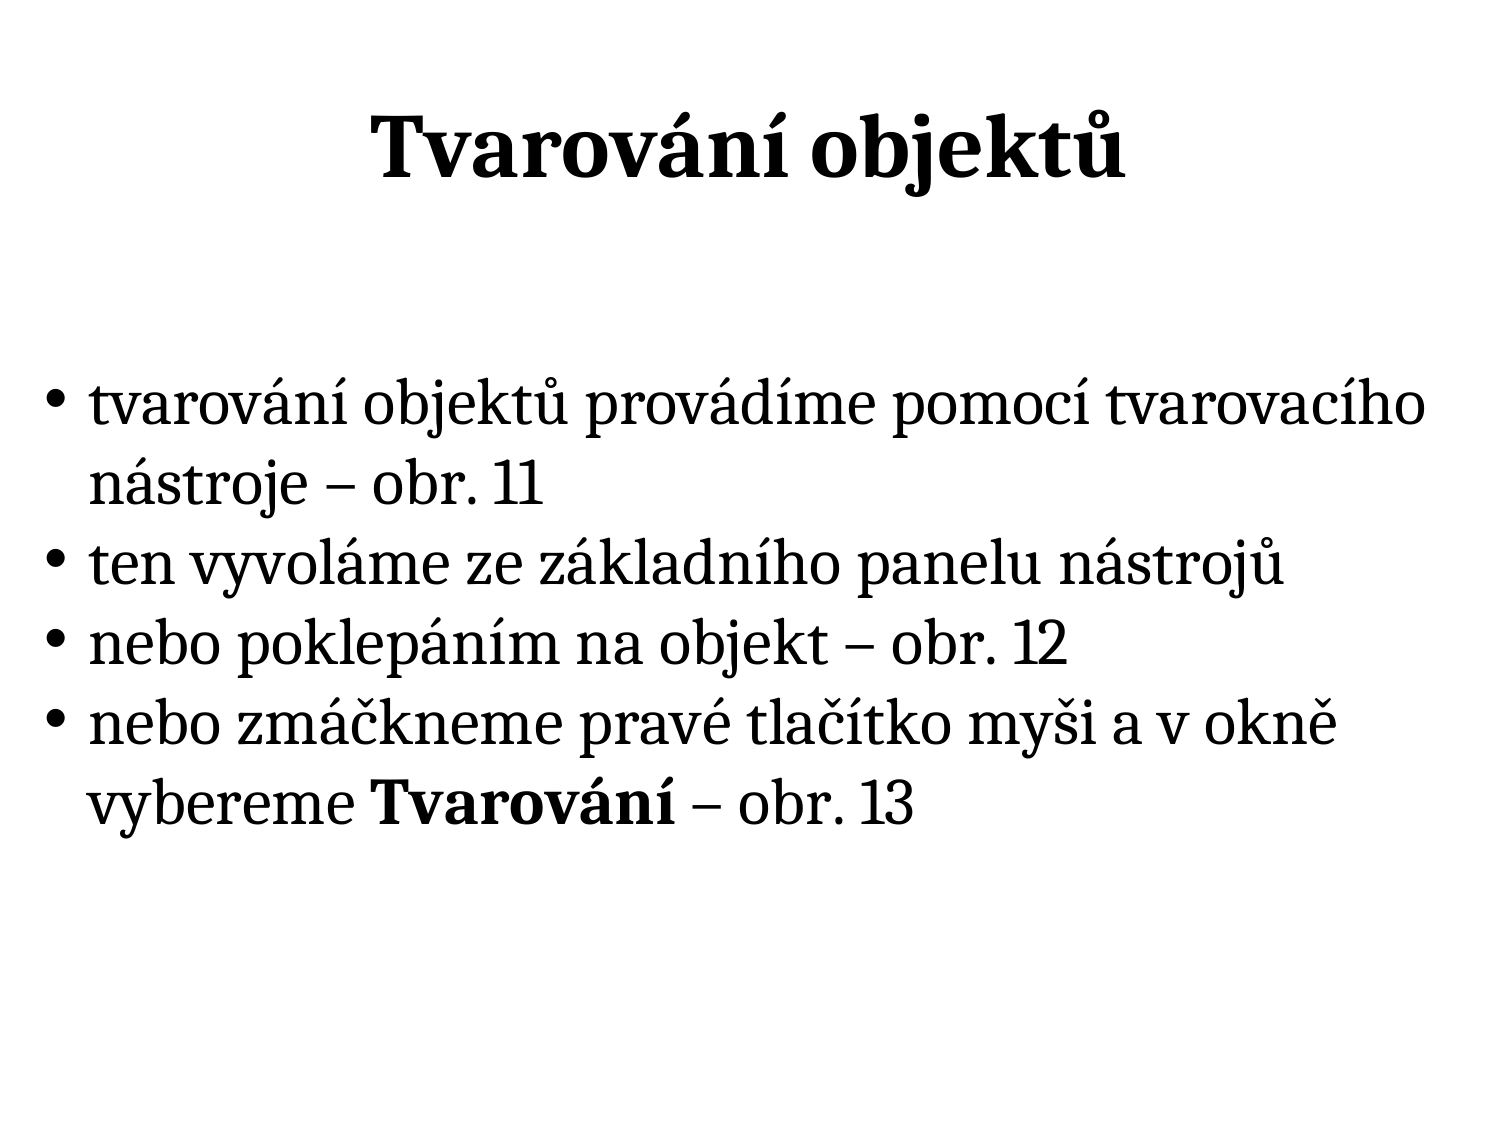

Tvarování objektů
tvarování objektů provádíme pomocí tvarovacího nástroje – obr. 11
ten vyvoláme ze základního panelu nástrojů
nebo poklepáním na objekt – obr. 12
nebo zmáčkneme pravé tlačítko myši a v okně vybereme Tvarování – obr. 13